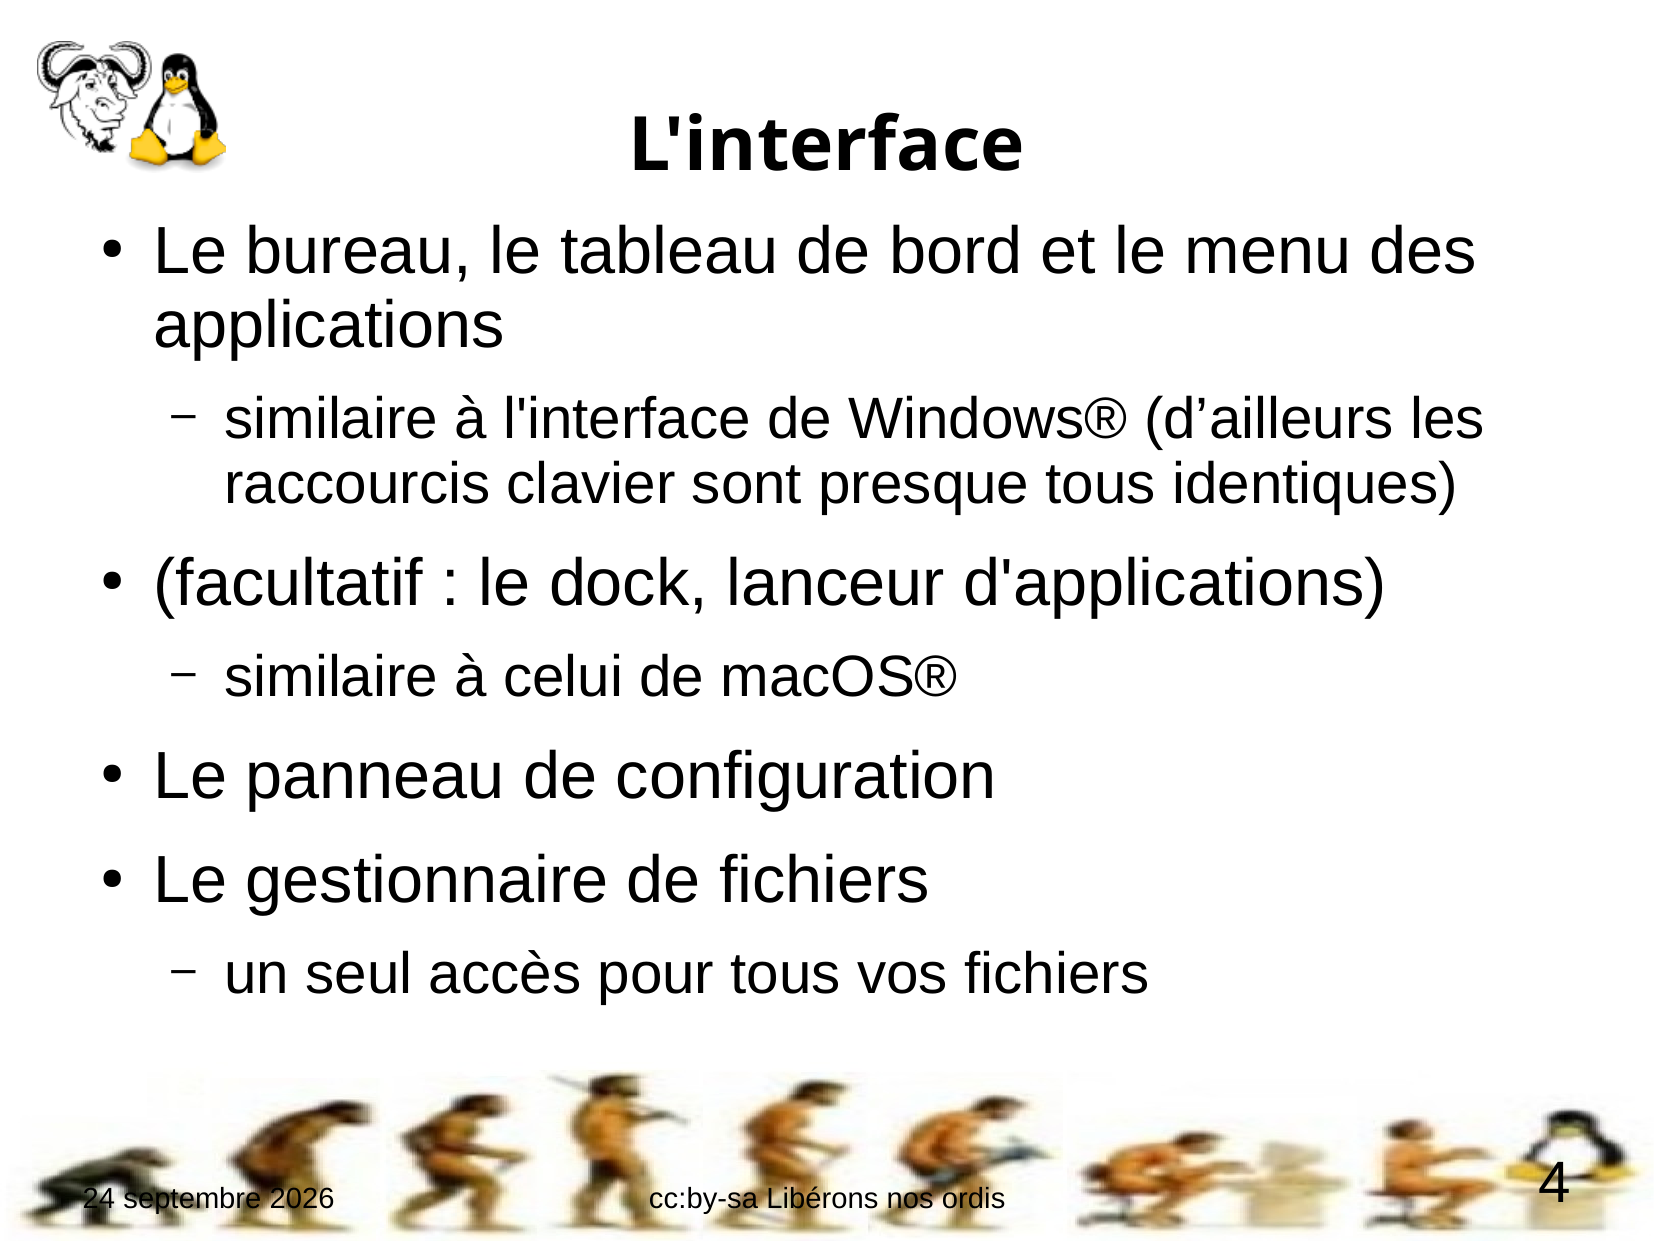

# L'interface
Le bureau, le tableau de bord et le menu des applications
similaire à l'interface de Windows® (d’ailleurs les raccourcis clavier sont presque tous identiques)
(facultatif : le dock, lanceur d'applications)
similaire à celui de macOS®
Le panneau de configuration
Le gestionnaire de fichiers
un seul accès pour tous vos fichiers